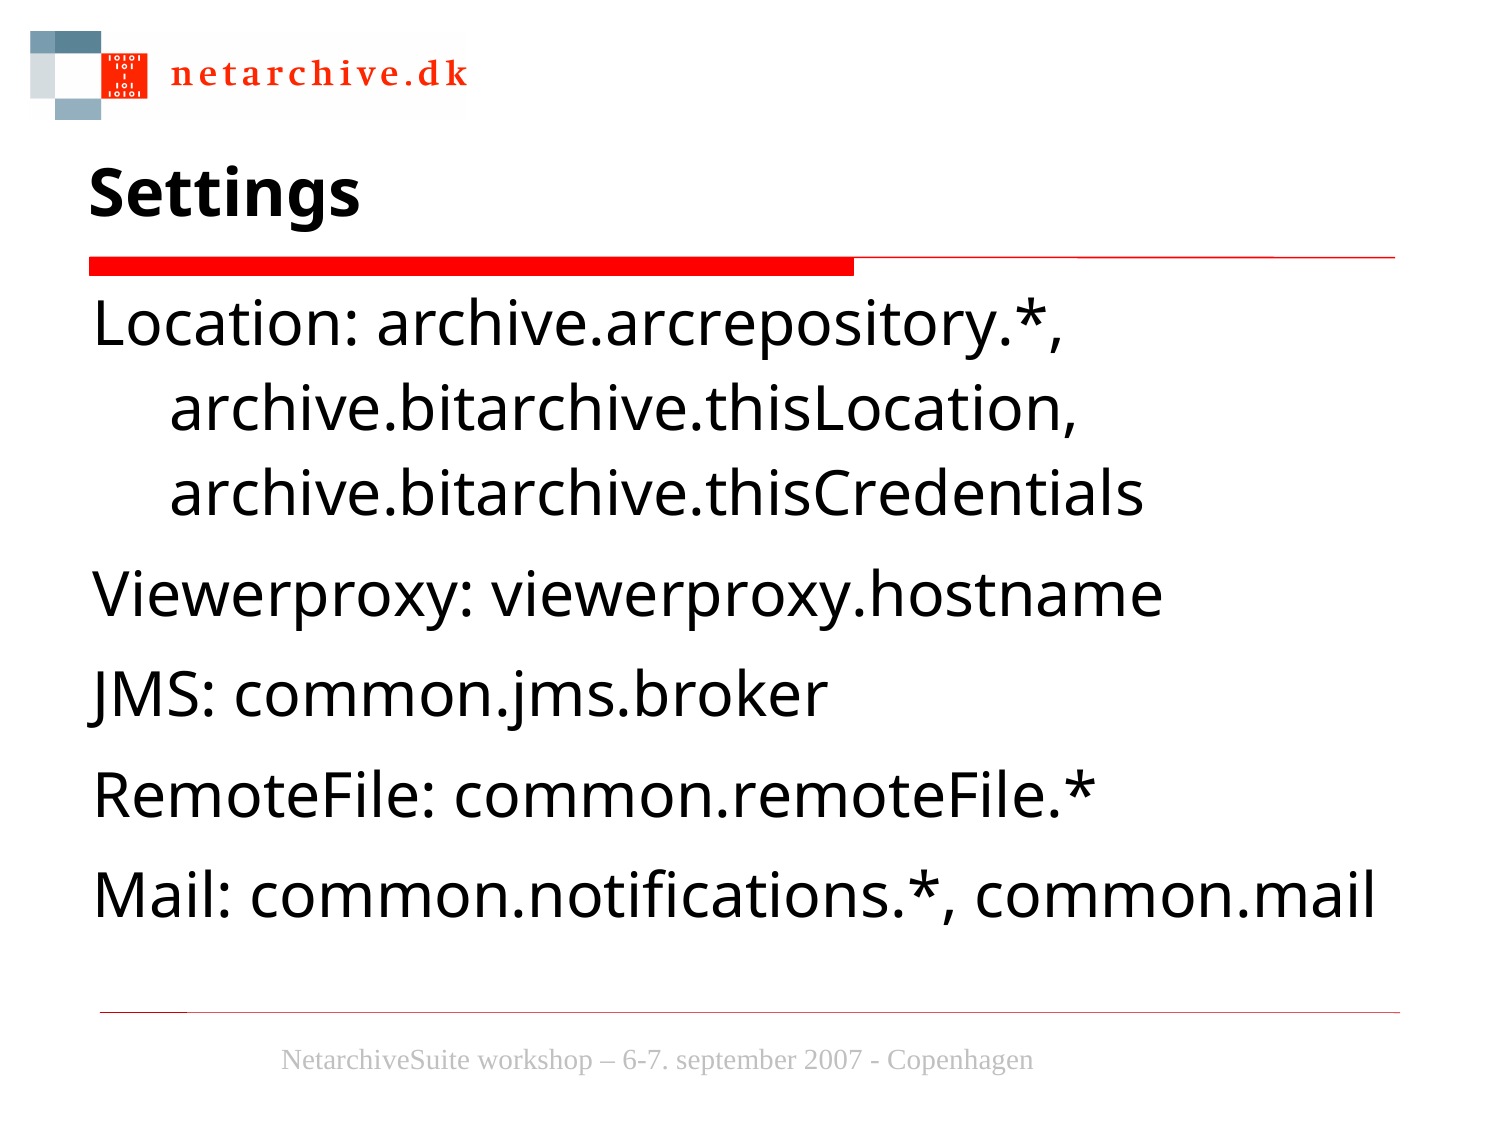

# Settings
Location: archive.arcrepository.*,
archive.bitarchive.thisLocation,
archive.bitarchive.thisCredentials
Viewerproxy: viewerproxy.hostname
JMS: common.jms.broker
RemoteFile: common.remoteFile.*
Mail: common.notifications.*, common.mail